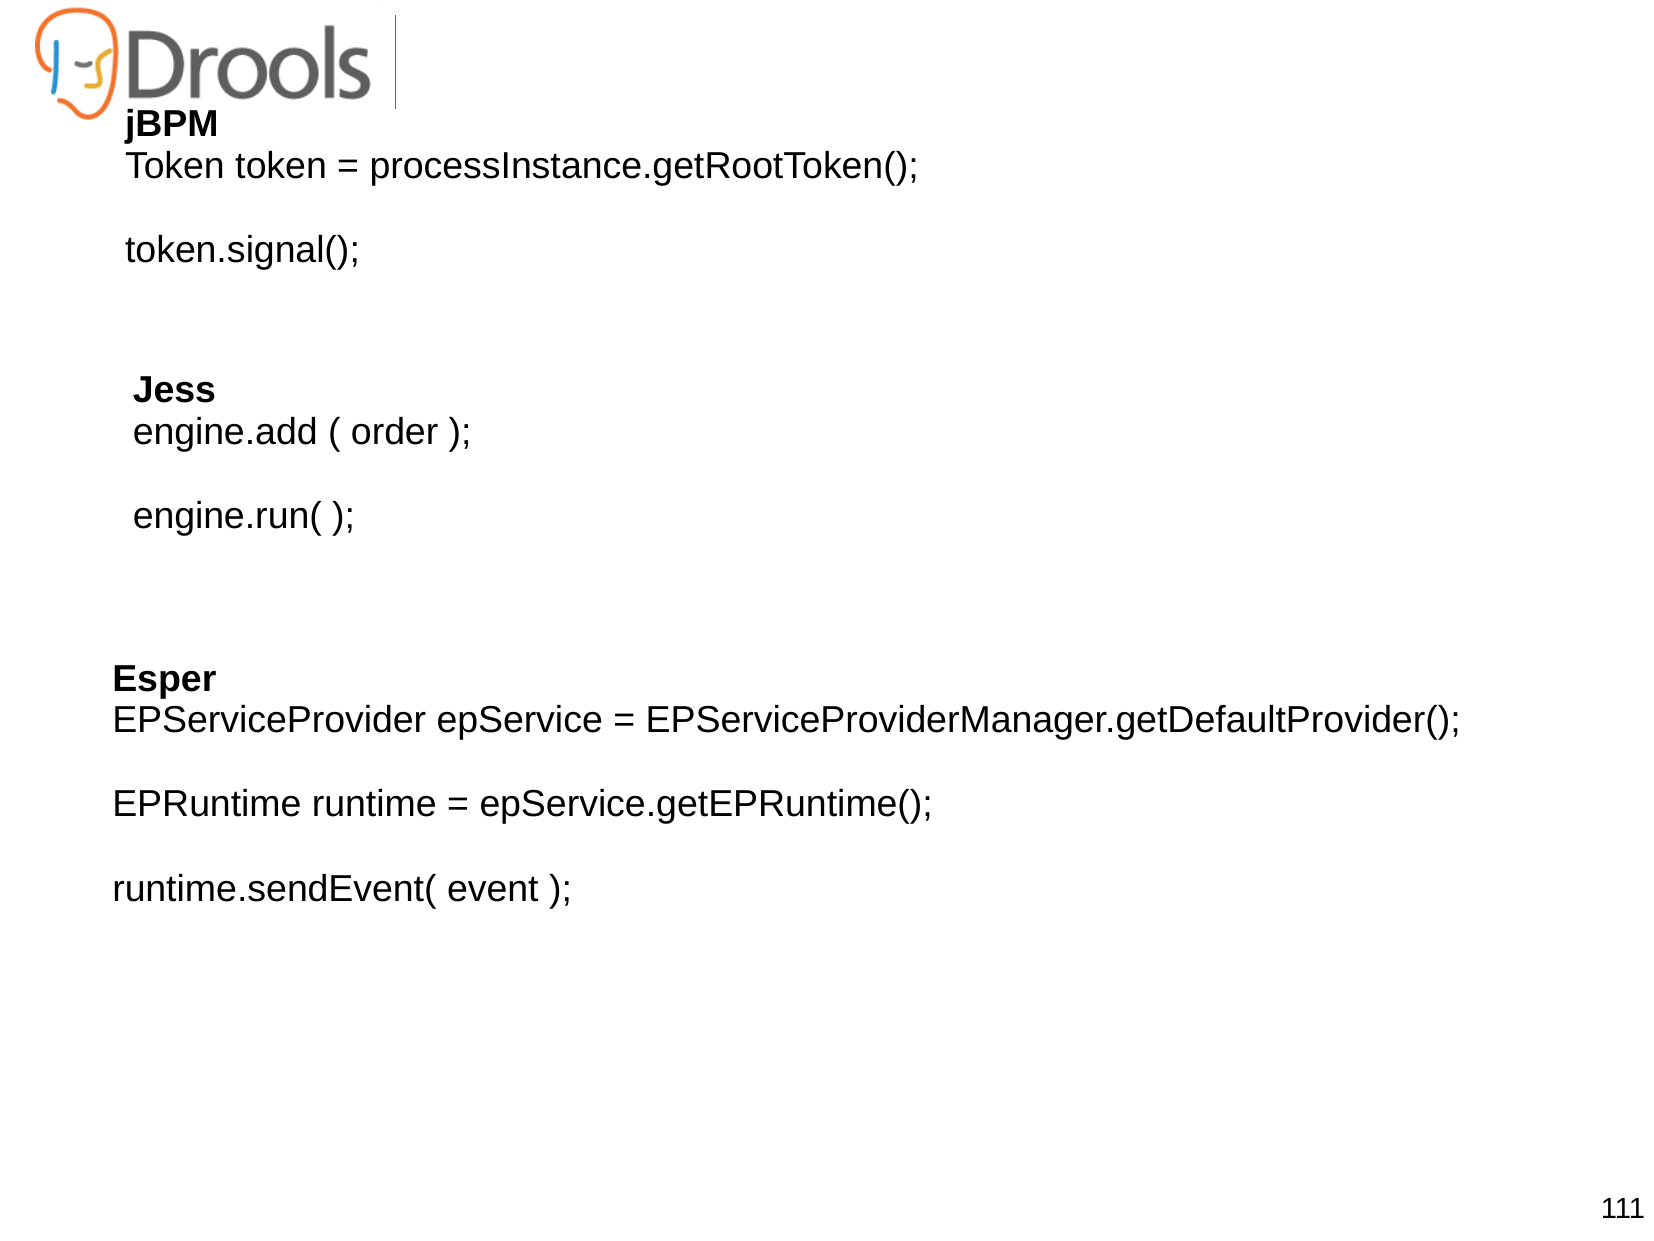

jBPM
Token token = processInstance.getRootToken();
token.signal();
Jess
engine.add ( order );
engine.run( );
Esper
EPServiceProvider epService = EPServiceProviderManager.getDefaultProvider();
EPRuntime runtime = epService.getEPRuntime();
runtime.sendEvent( event );